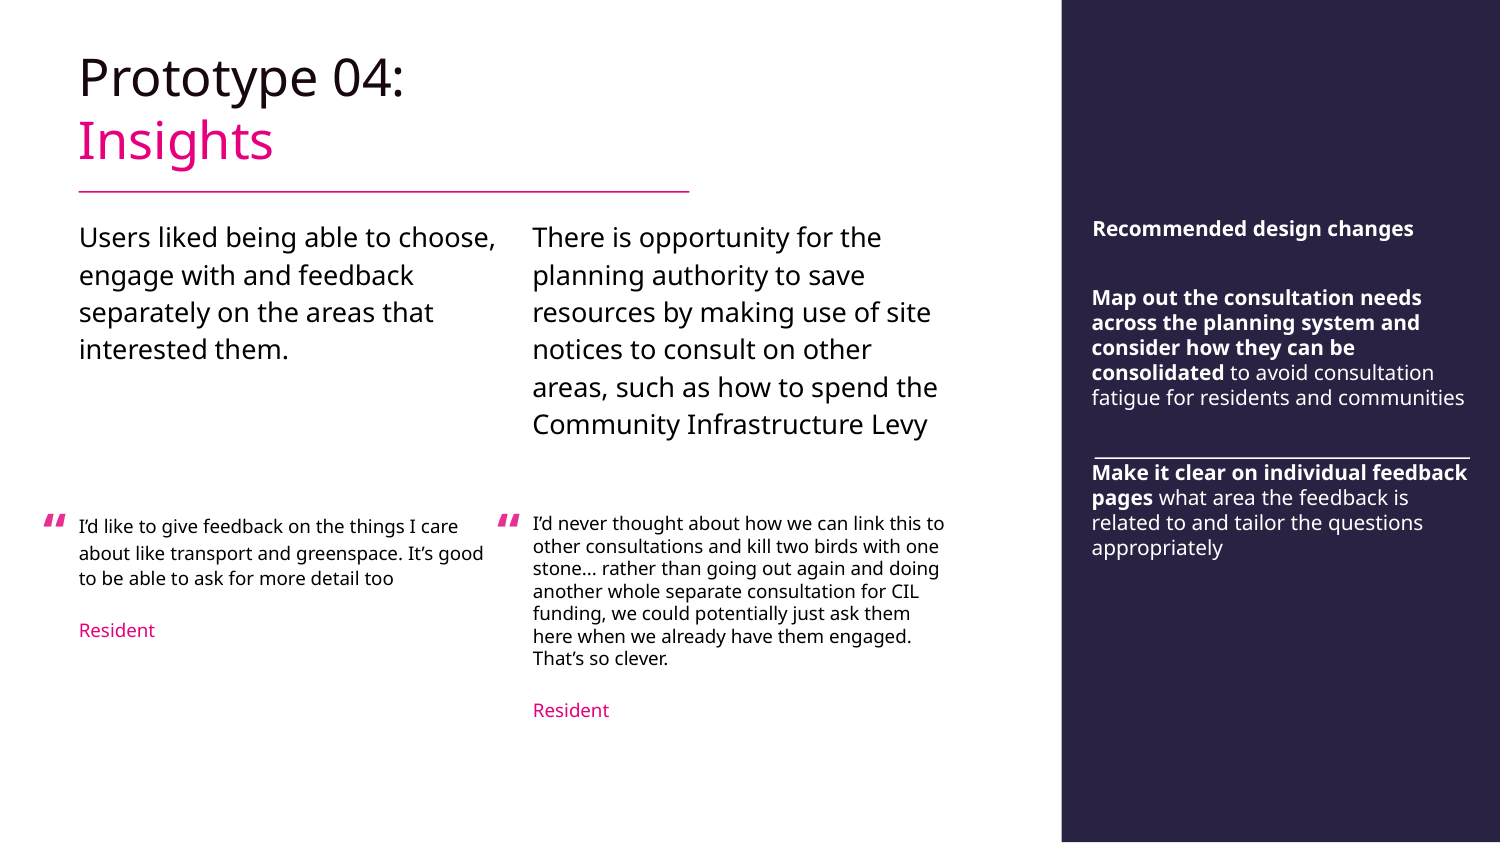

Prototype 04:
Insights
Recommended design changes
Users liked being able to choose, engage with and feedback separately on the areas that interested them.
There is opportunity for the planning authority to save resources by making use of site notices to consult on other areas, such as how to spend the Community Infrastructure Levy
Map out the consultation needs across the planning system and consider how they can be consolidated to avoid consultation fatigue for residents and communities
Make it clear on individual feedback pages what area the feedback is related to and tailor the questions appropriately
“
I’d like to give feedback on the things I care about like transport and greenspace. It’s good to be able to ask for more detail too
Resident
“
I’d never thought about how we can link this to other consultations and kill two birds with one stone... rather than going out again and doing another whole separate consultation for CIL funding, we could potentially just ask them here when we already have them engaged. That’s so clever.
Resident